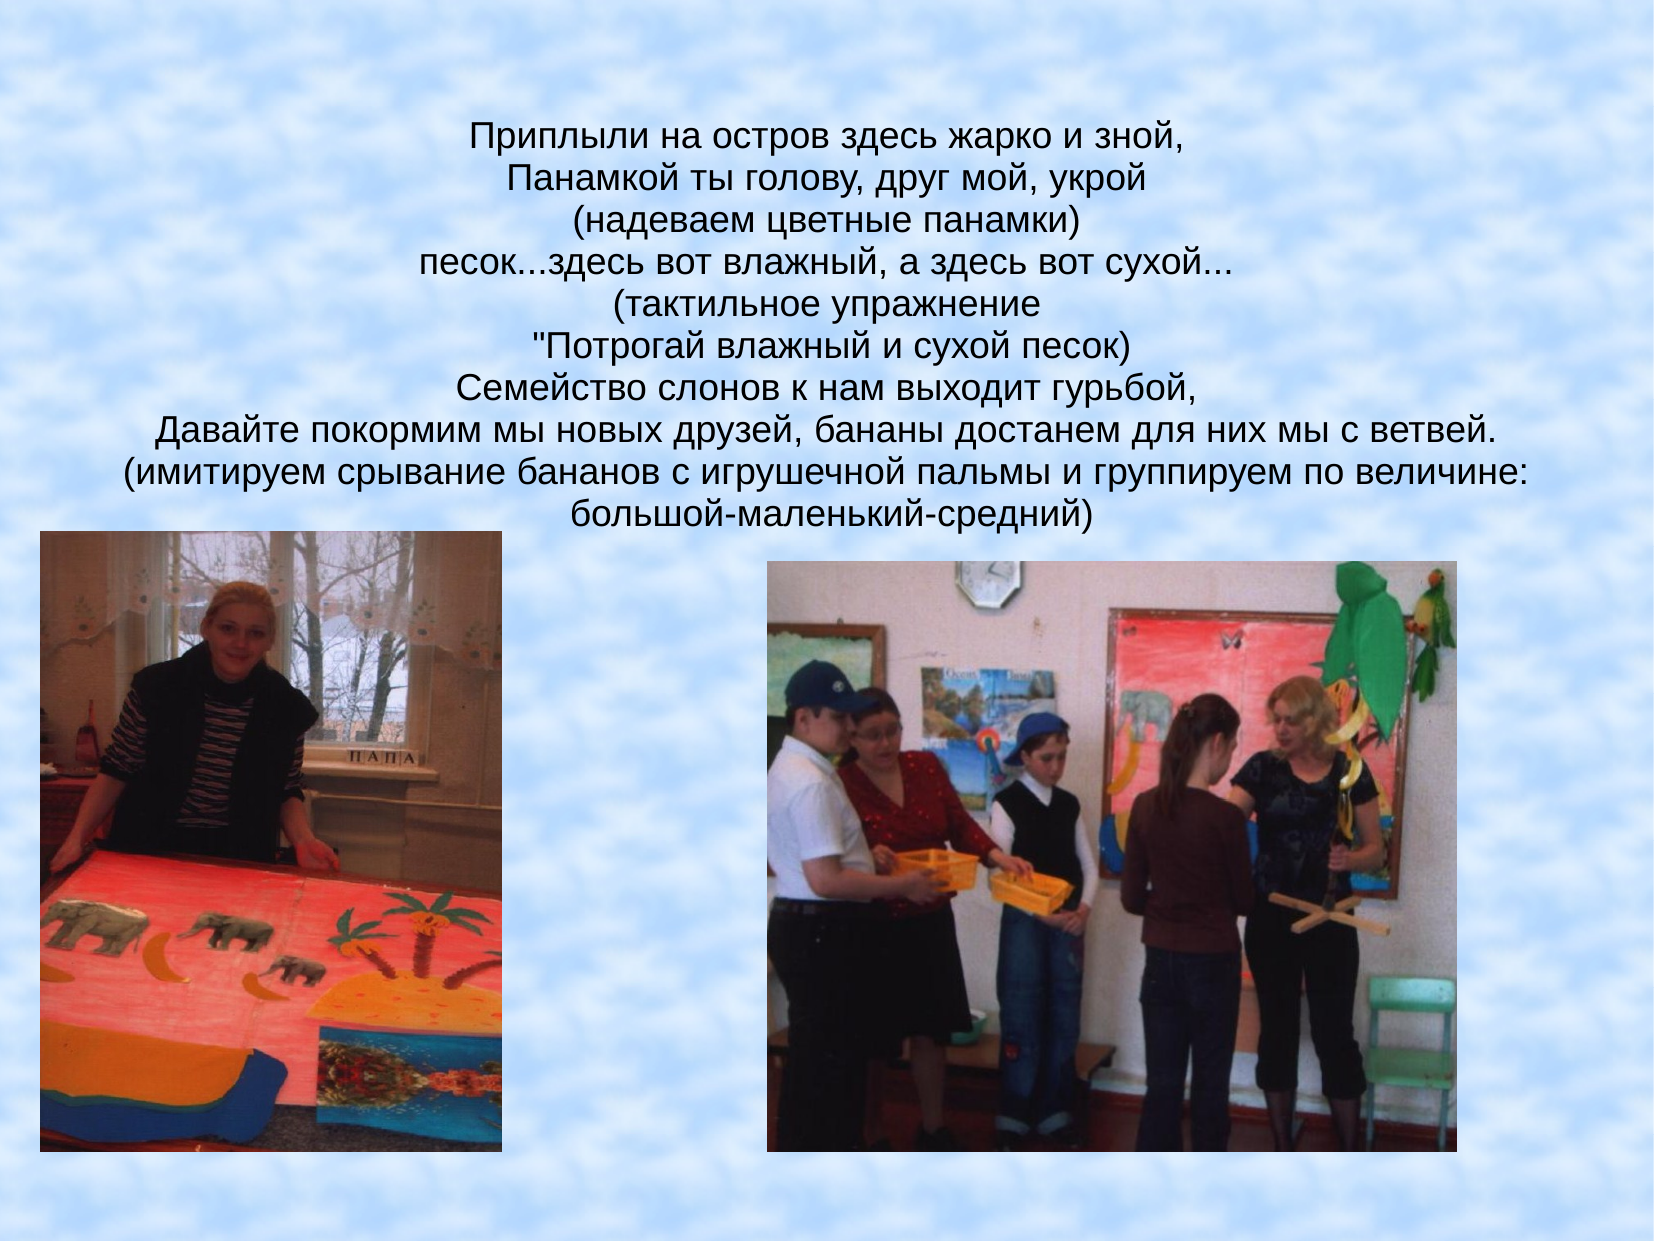

# Приплыли на остров здесь жарко и зной,
Панамкой ты голову, друг мой, укрой
(надеваем цветные панамки)
песок...здесь вот влажный, а здесь вот сухой...
(тактильное упражнение
 "Потрогай влажный и сухой песок)
Семейство слонов к нам выходит гурьбой,
Давайте покормим мы новых друзей, бананы достанем для них мы с ветвей.
(имитируем срывание бананов с игрушечной пальмы и группируем по величине:
 большой-маленький-средний)